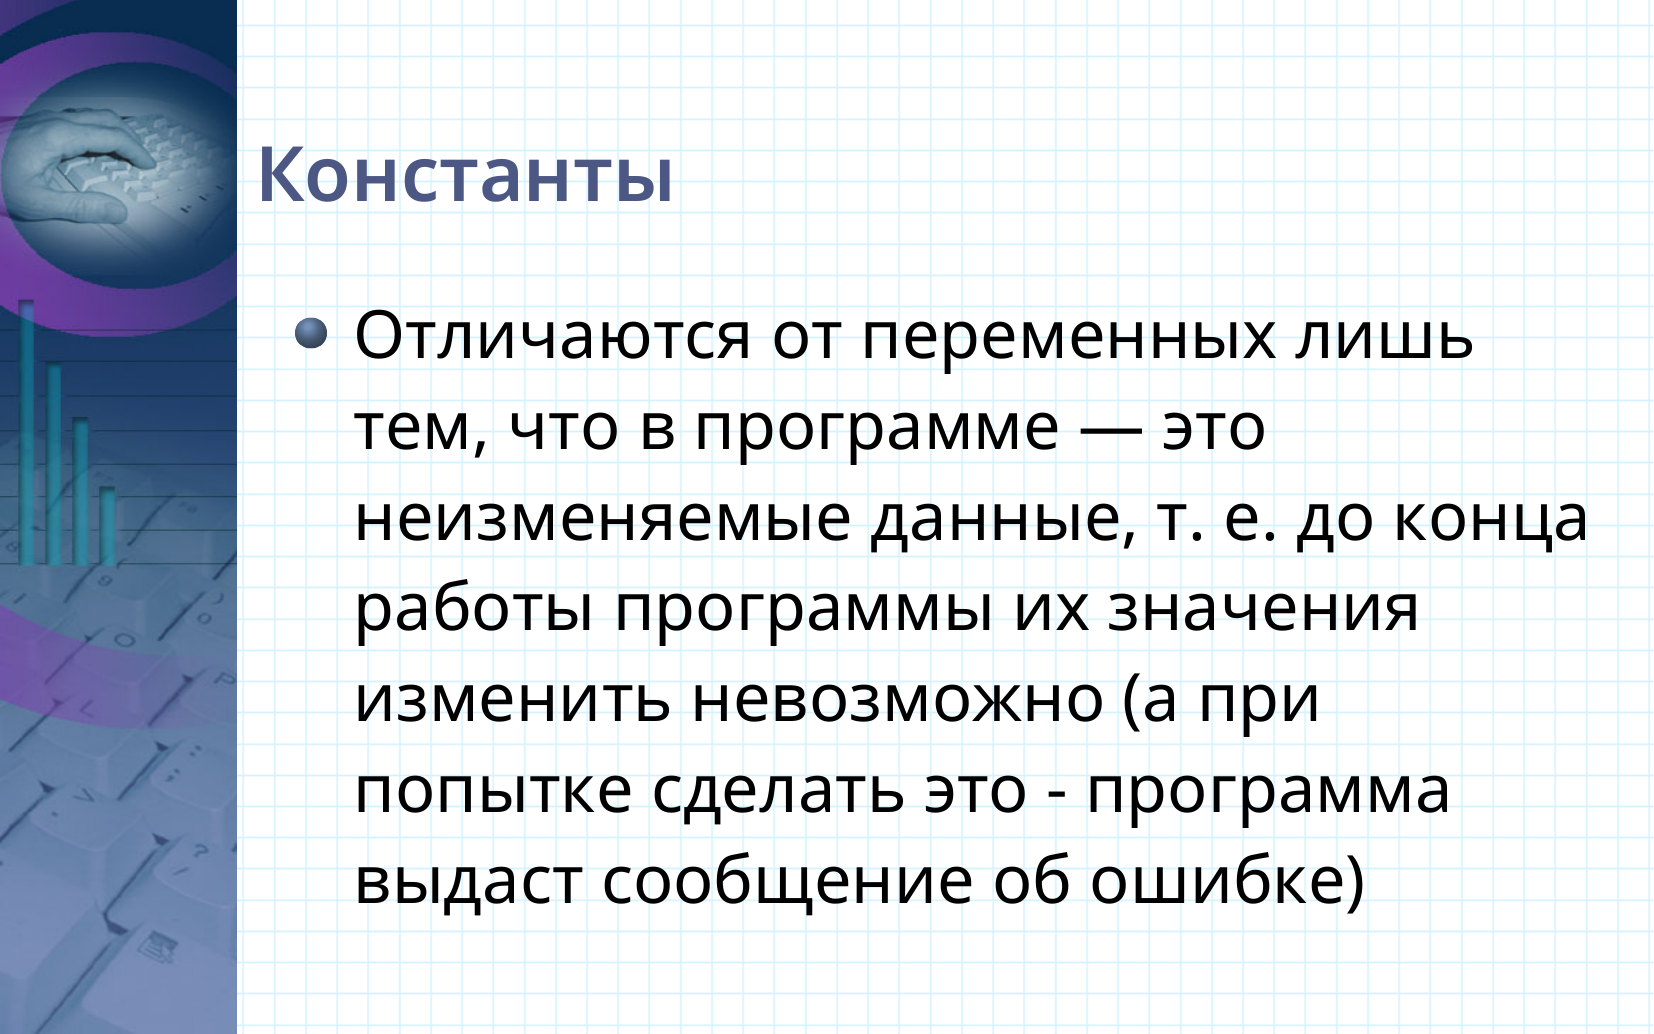

# Константы
Отличаются от переменных лишь тем, что в программе — это неизменяемые данные, т. е. до конца работы программы их значения изменить невозможно (а при попытке сделать это - программа выдаст сообщение об ошибке)